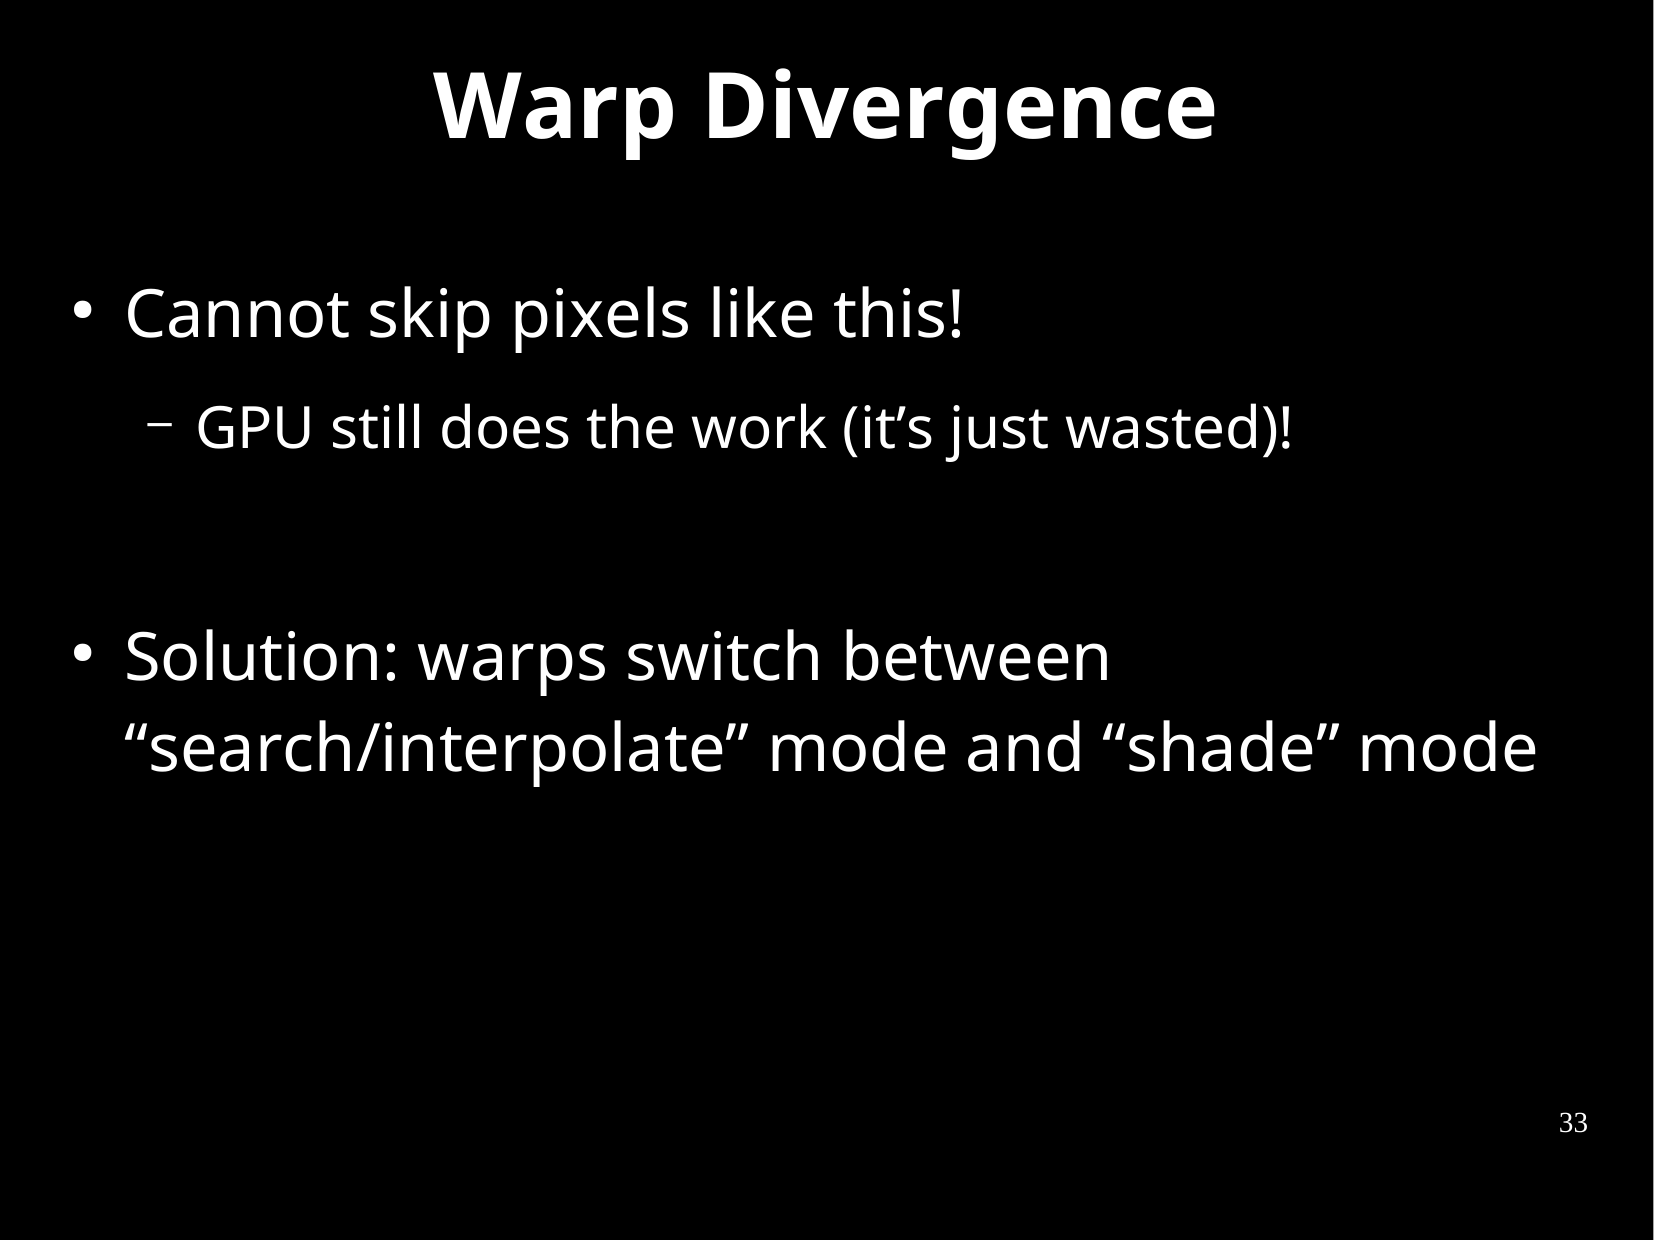

# Warp Divergence
Cannot skip pixels like this!
GPU still does the work (it’s just wasted)!
Solution: warps switch between “search/interpolate” mode and “shade” mode
33